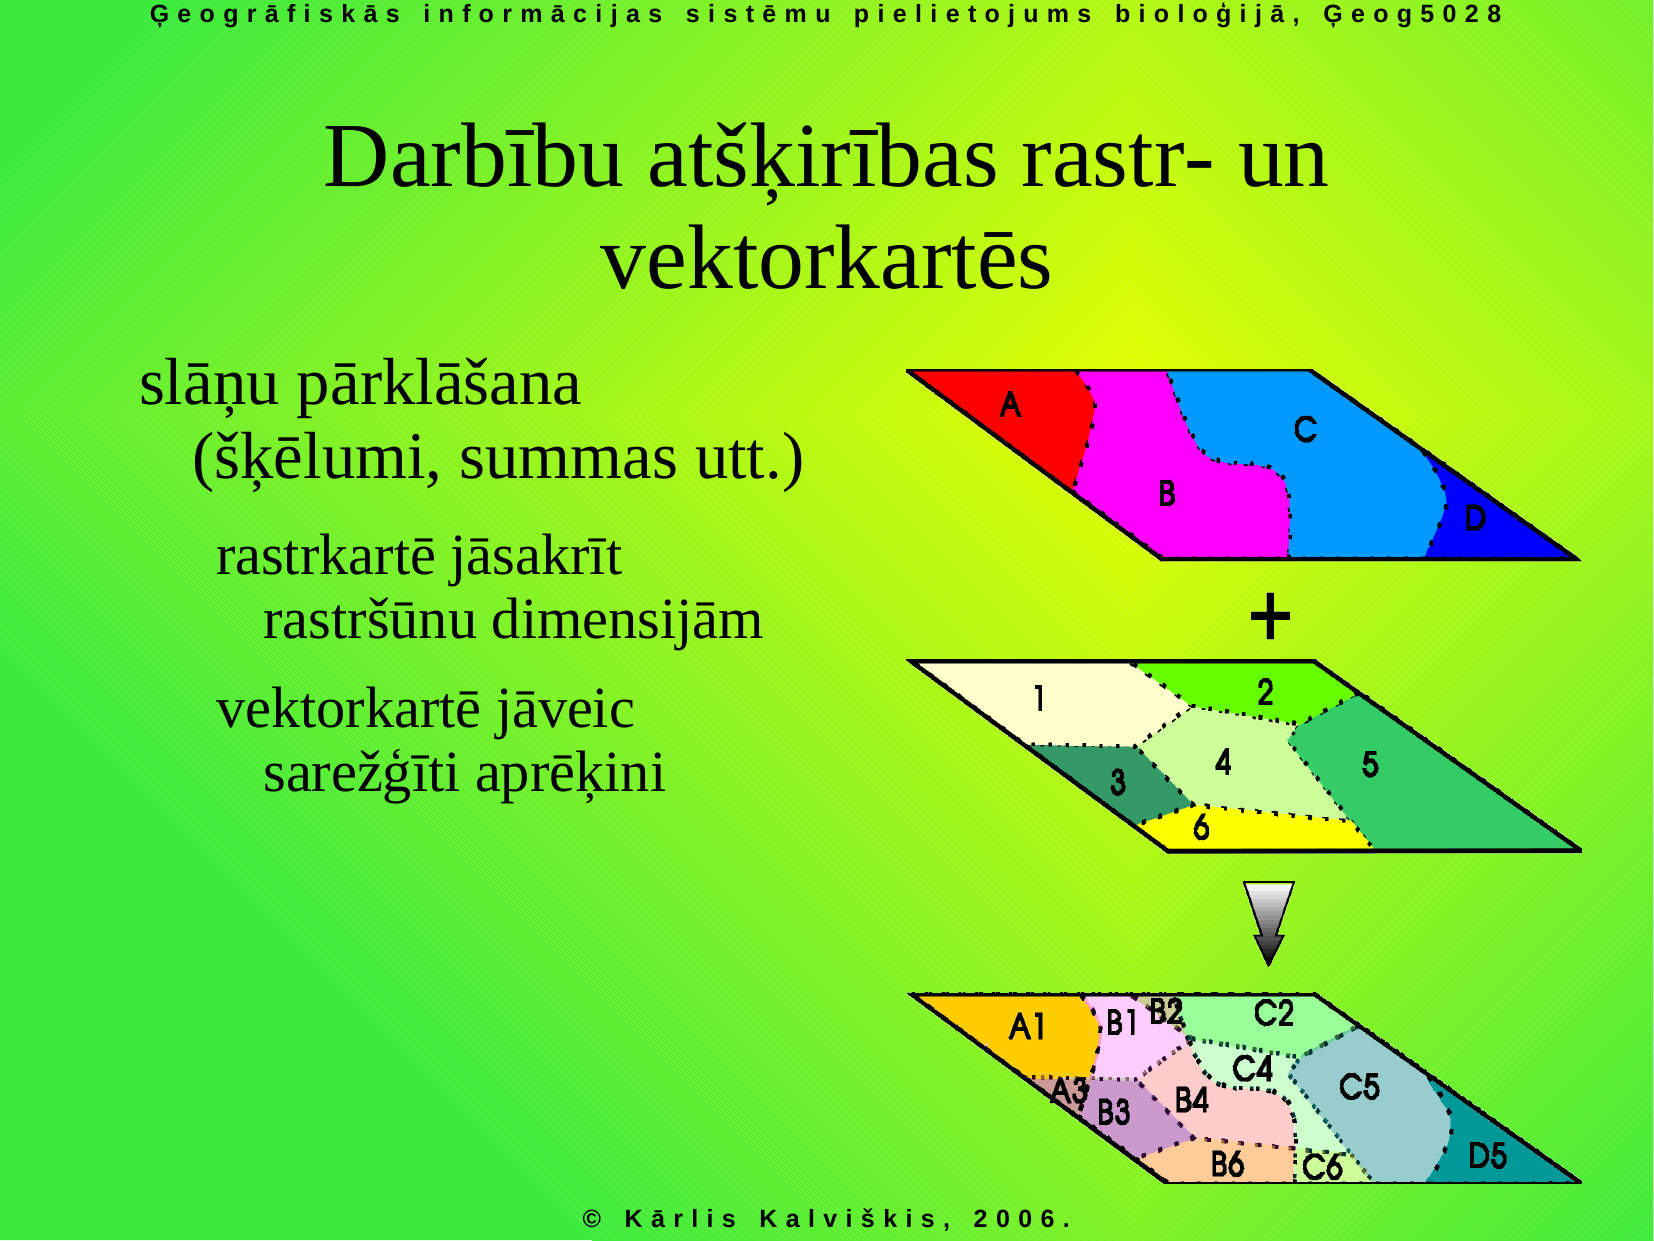

# Darbību atšķirības rastr- un vektorkartēs
slāņu pārklāšana (šķēlumi, summas utt.)
rastrkartē jāsakrīt rastršūnu dimensijām
vektorkartē jāveic sarežģīti aprēķini